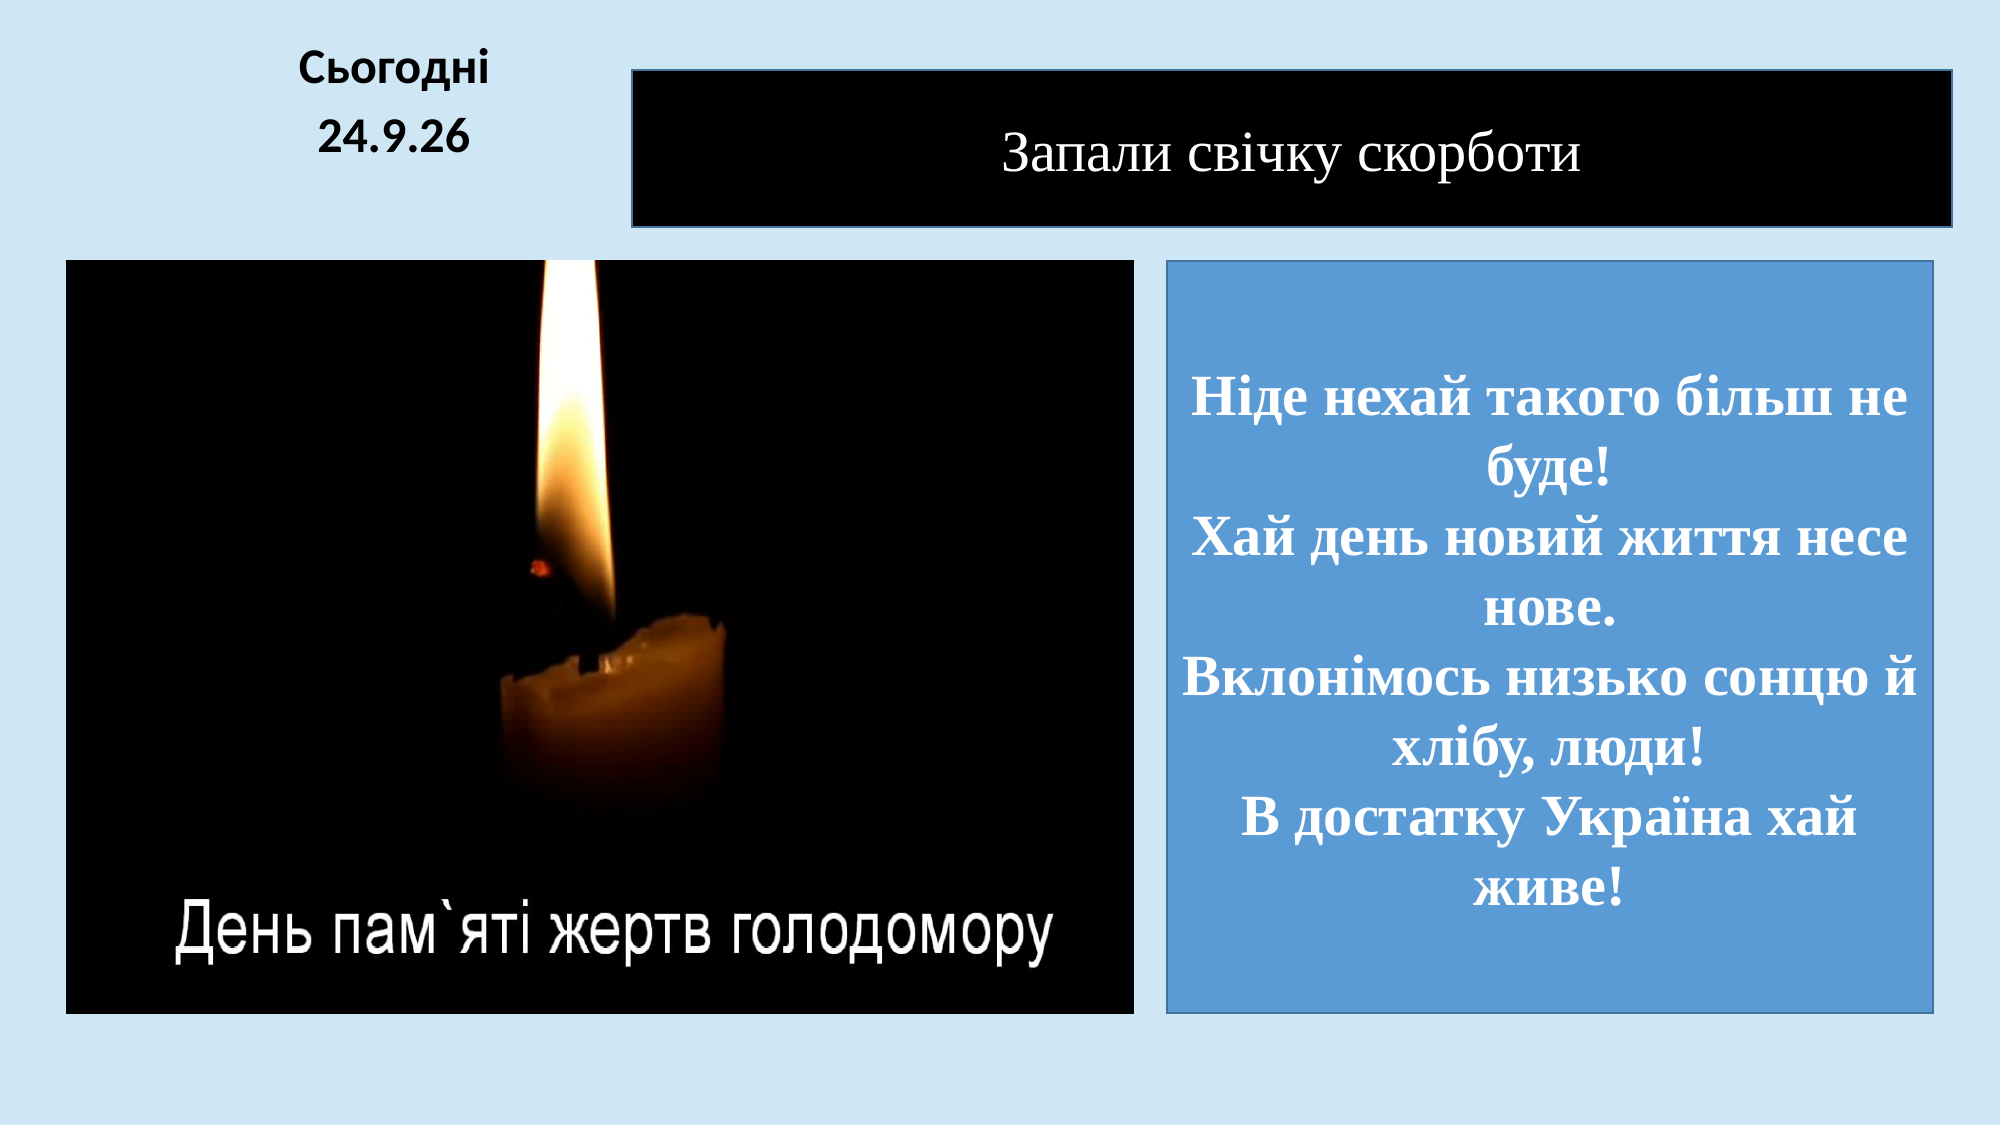

Сьогодні
Запали свічку скорботи
Ніде нехай такого більш не буде!
Хай день новий життя несе нове.
Вклонімось низько сонцю й хлібу, люди!
В достатку Україна хай живе!